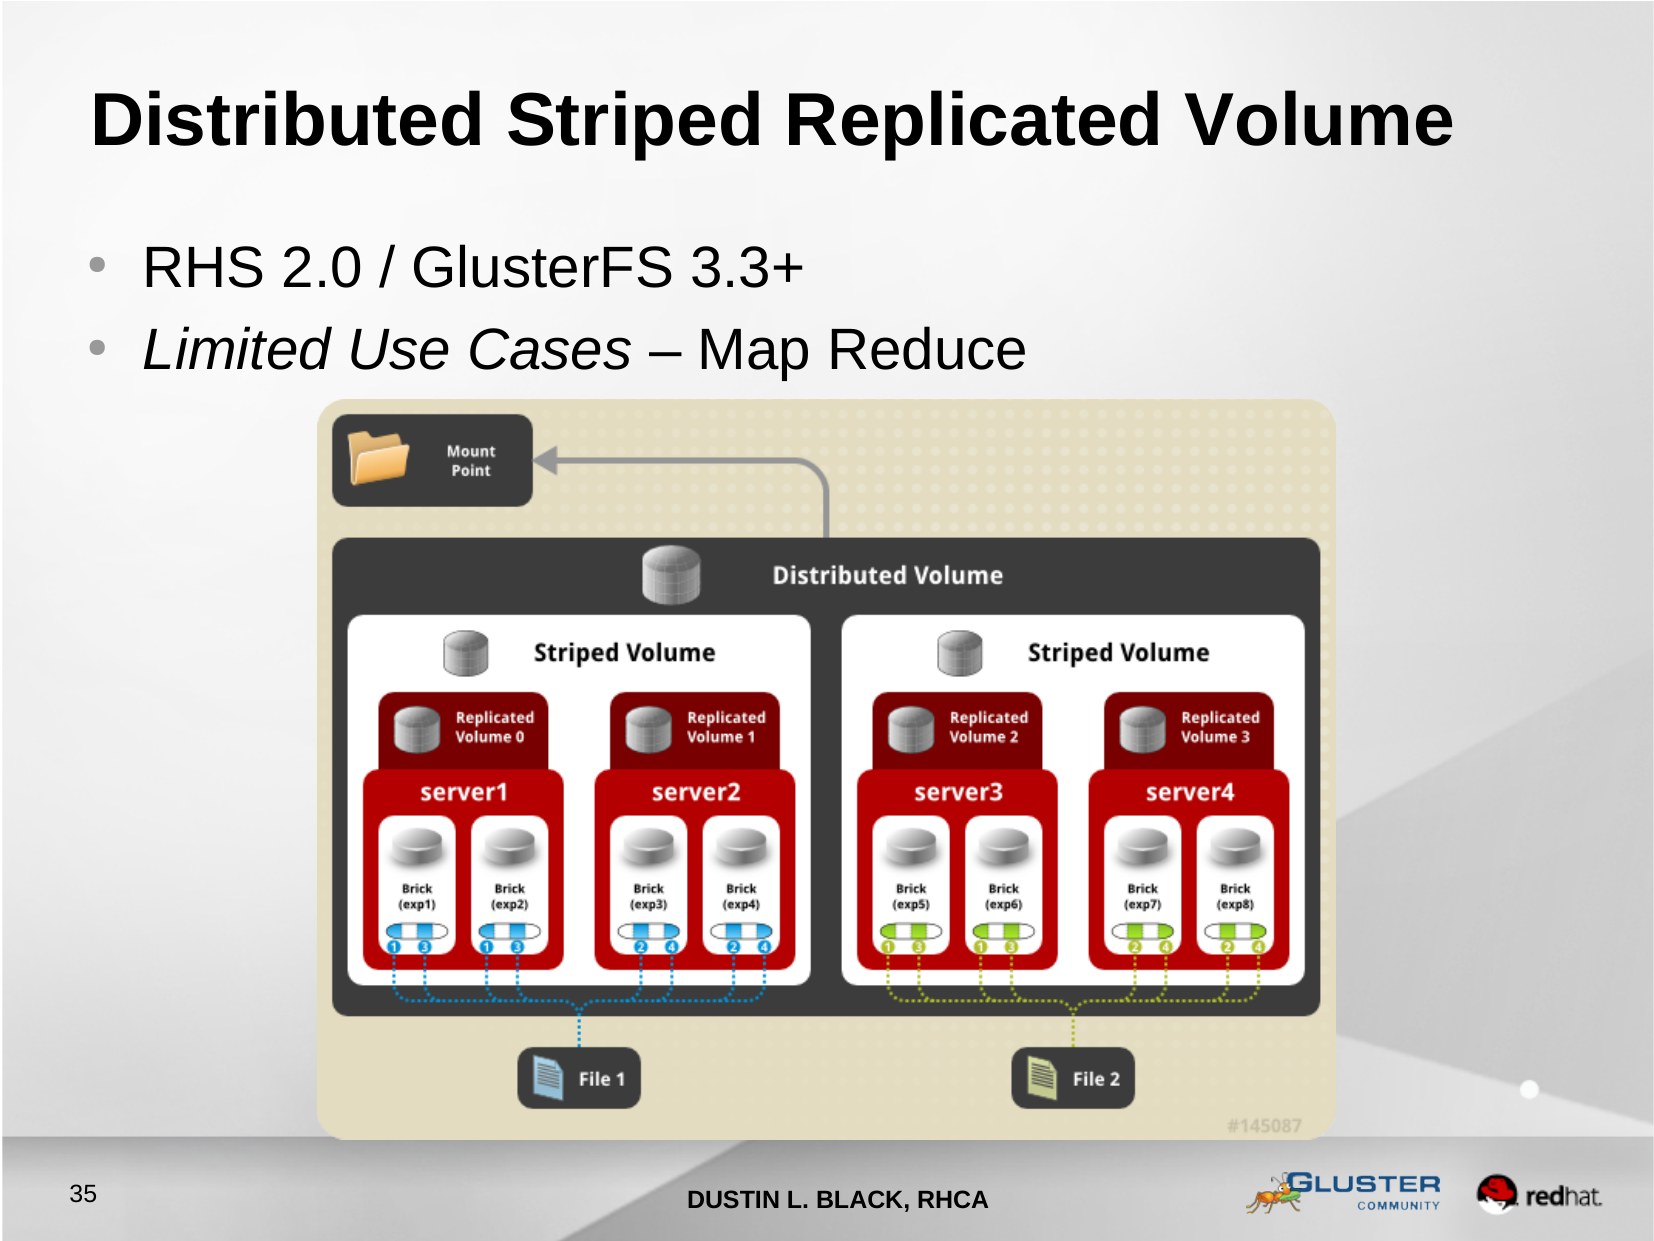

# Distributed Striped Replicated Volume
RHS 2.0 / GlusterFS 3.3+
Limited Use Cases – Map Reduce